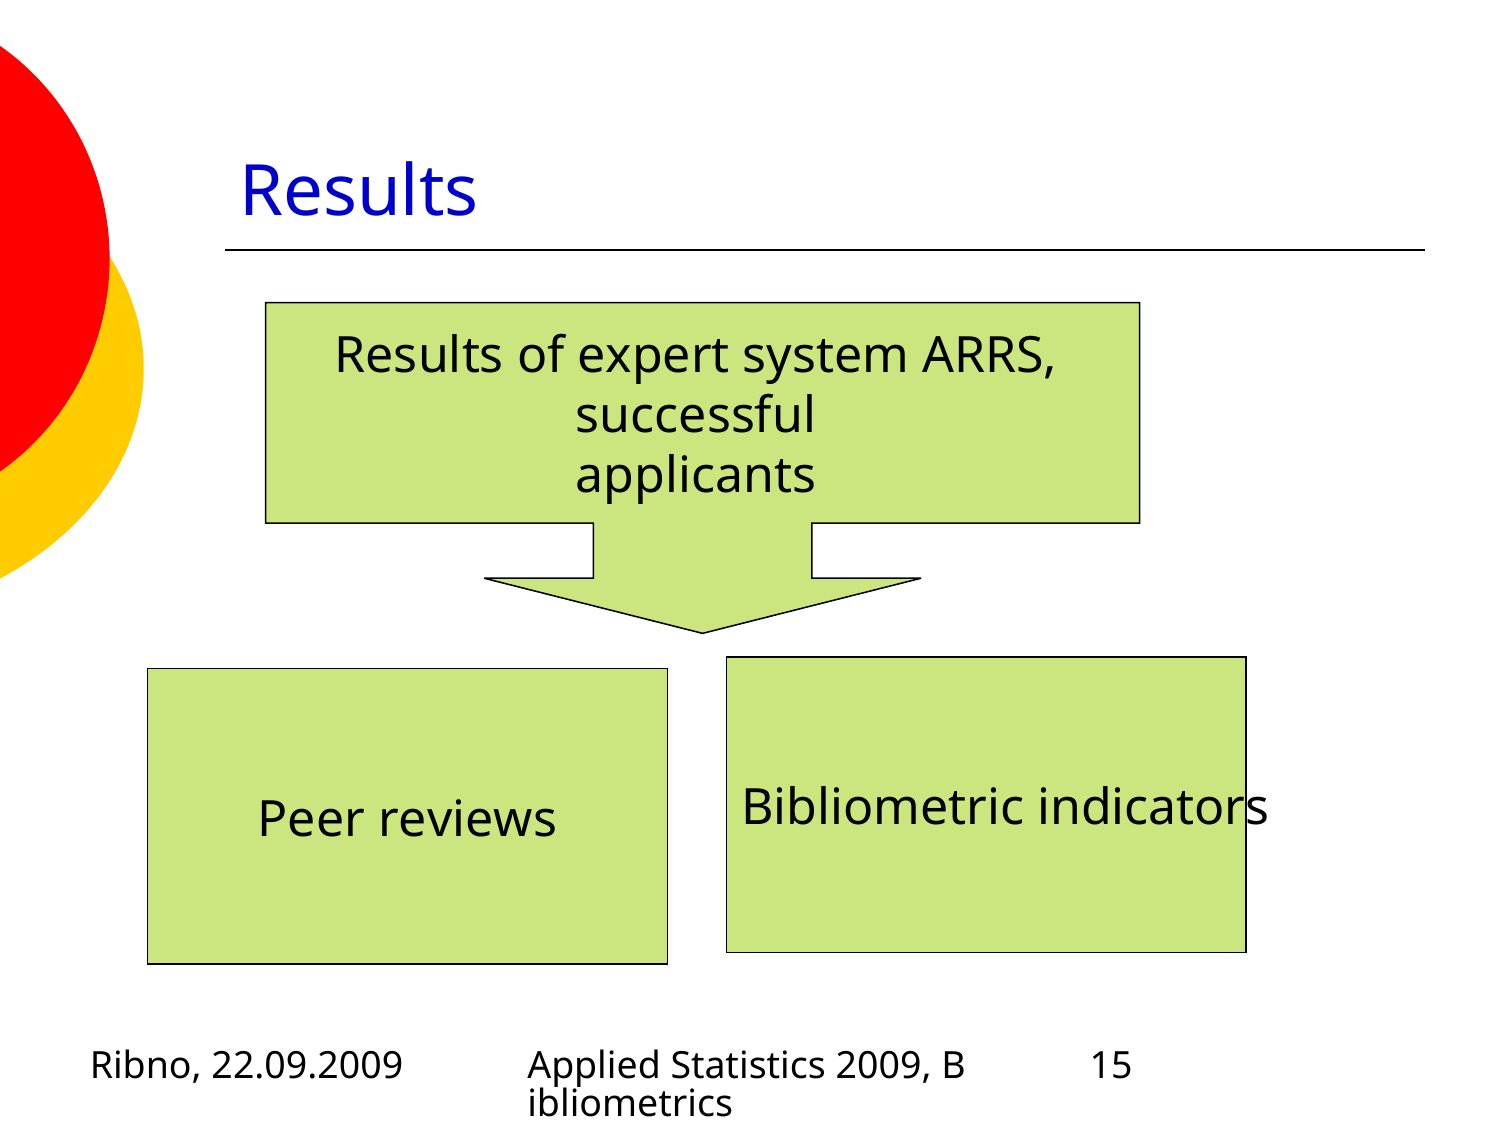

# Results
Results of expert system ARRS,
successful
applicants
Bibliometric indicators
Peer reviews
Ribno, 22.09.2009
Applied Statistics 2009, Bibliometrics
15